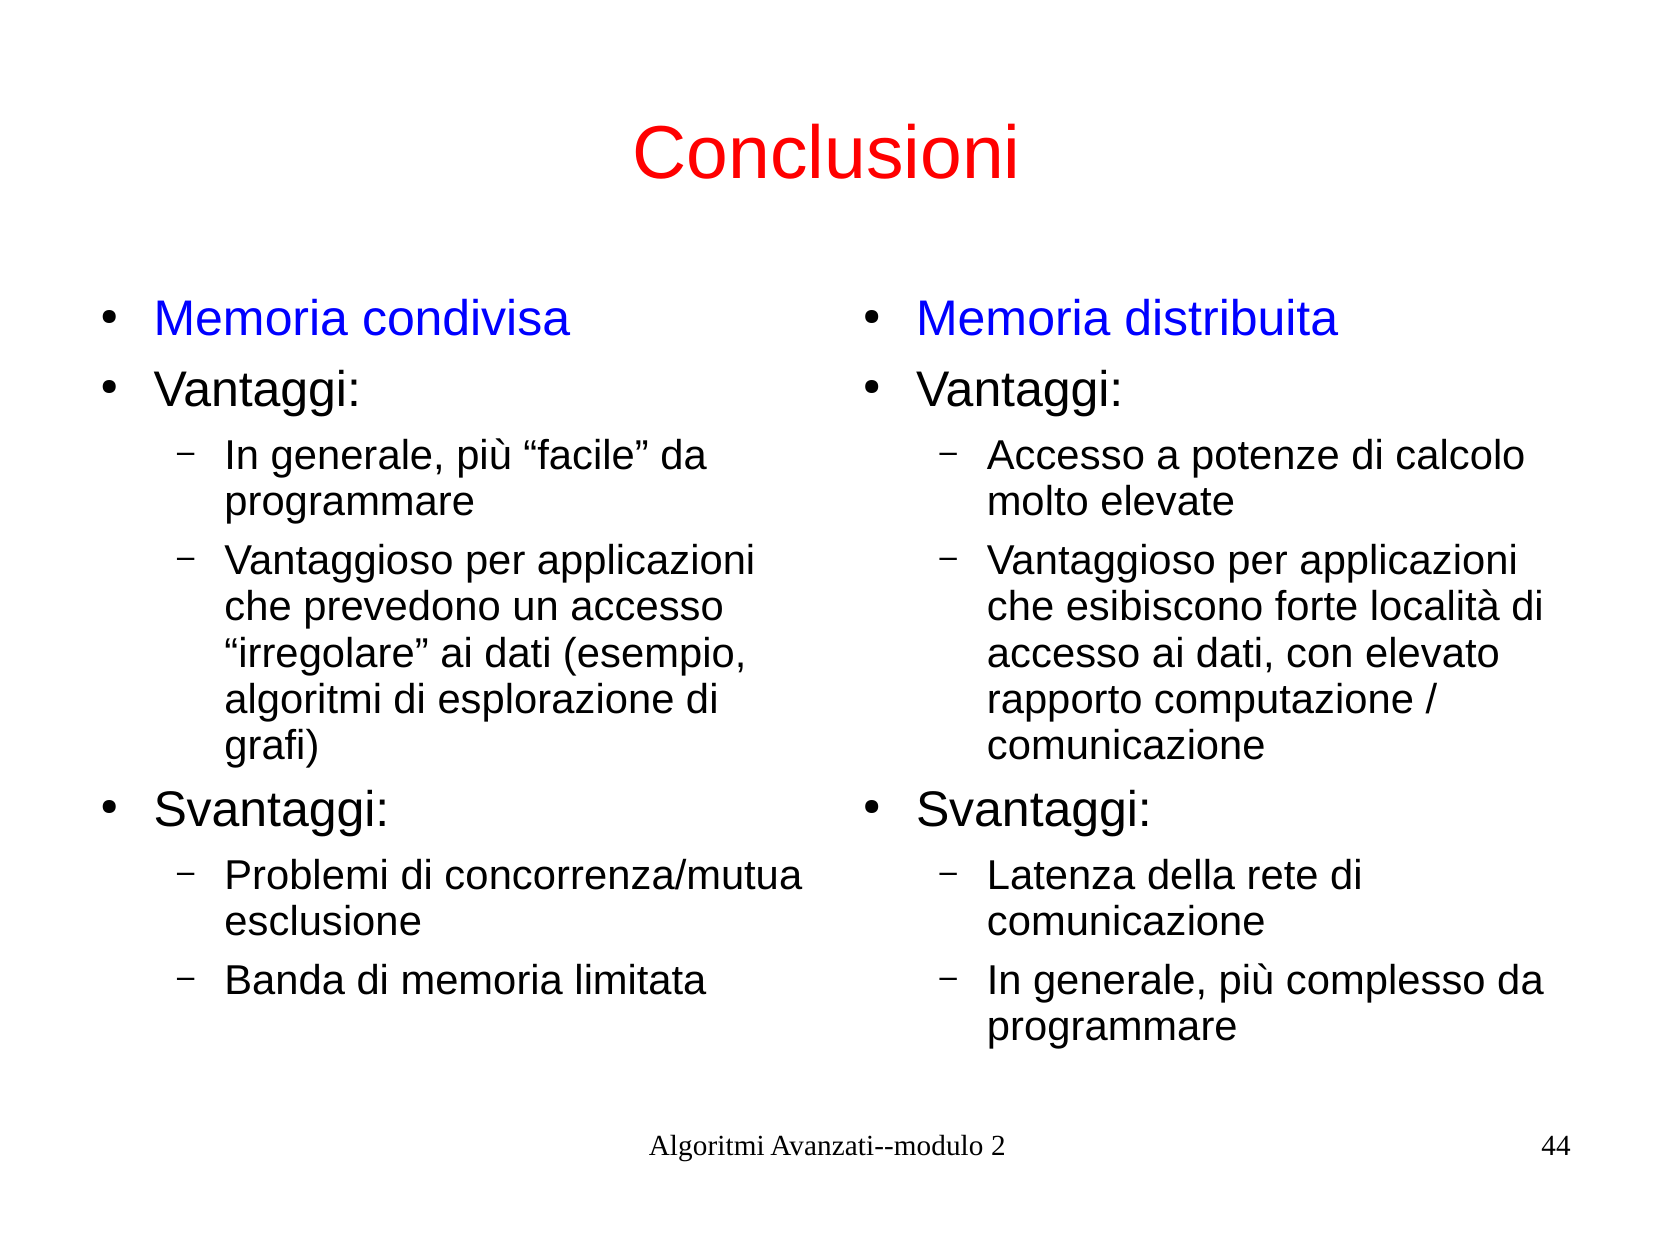

# Conclusioni
Memoria condivisa
Vantaggi:
In generale, più “facile” da programmare
Vantaggioso per applicazioni che prevedono un accesso “irregolare” ai dati (esempio, algoritmi di esplorazione di grafi)
Svantaggi:
Problemi di concorrenza/mutua esclusione
Banda di memoria limitata
Memoria distribuita
Vantaggi:
Accesso a potenze di calcolo molto elevate
Vantaggioso per applicazioni che esibiscono forte località di accesso ai dati, con elevato rapporto computazione / comunicazione
Svantaggi:
Latenza della rete di comunicazione
In generale, più complesso da programmare
Algoritmi Avanzati--modulo 2
44